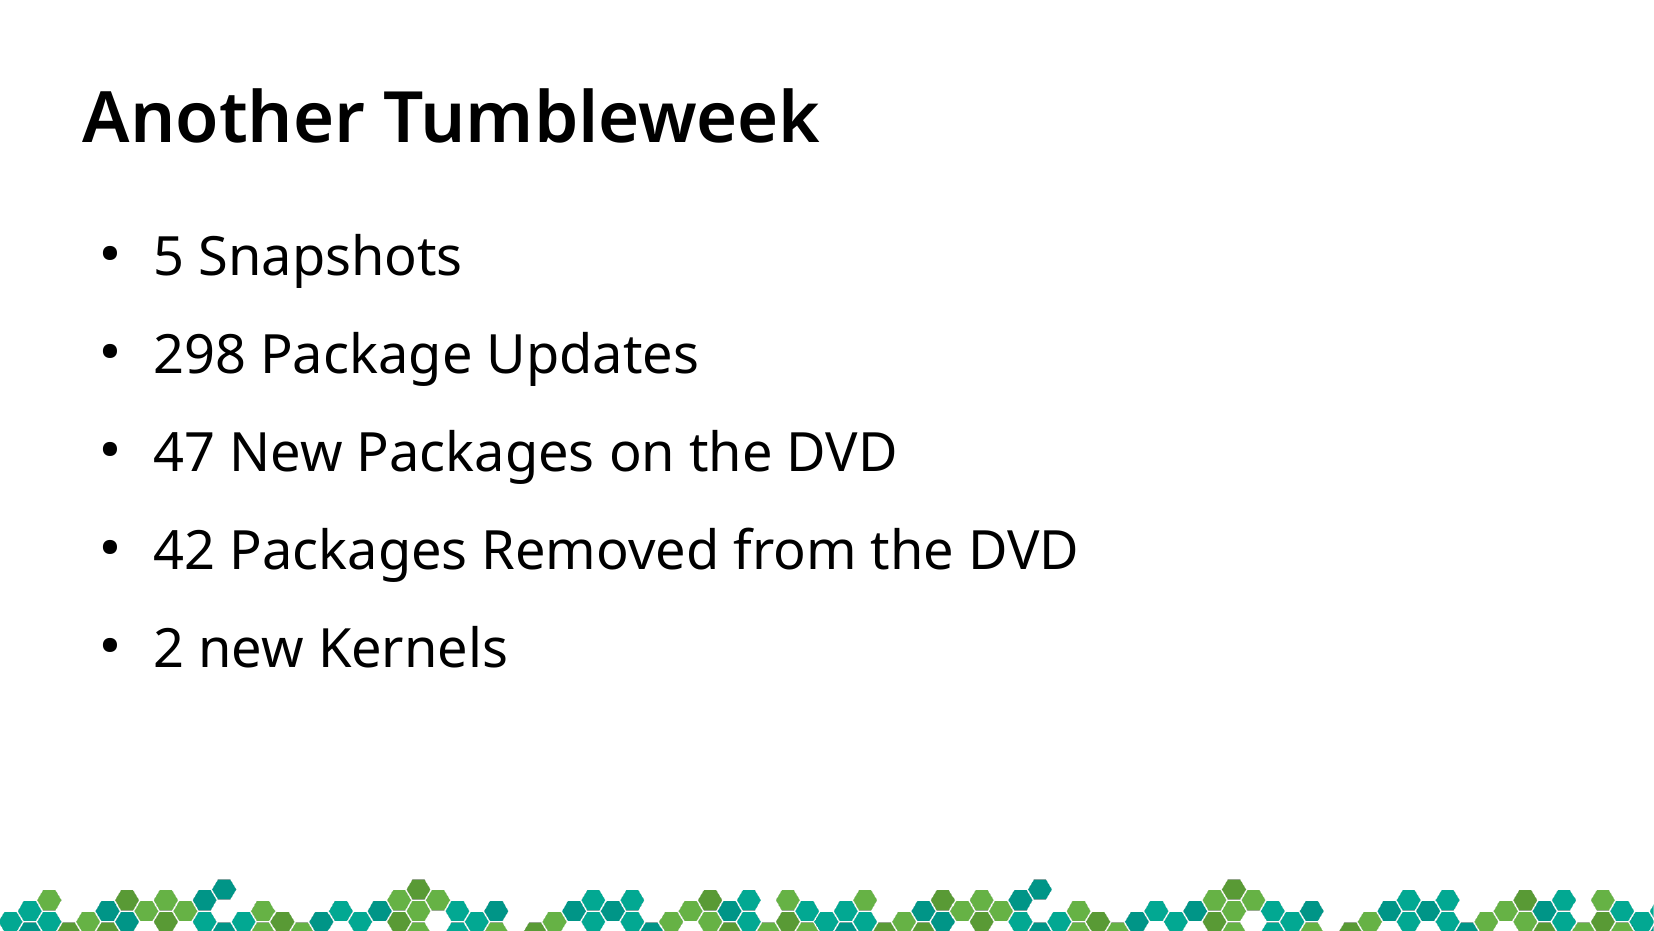

# Another Tumbleweek
5 Snapshots
298 Package Updates
47 New Packages on the DVD
42 Packages Removed from the DVD
2 new Kernels